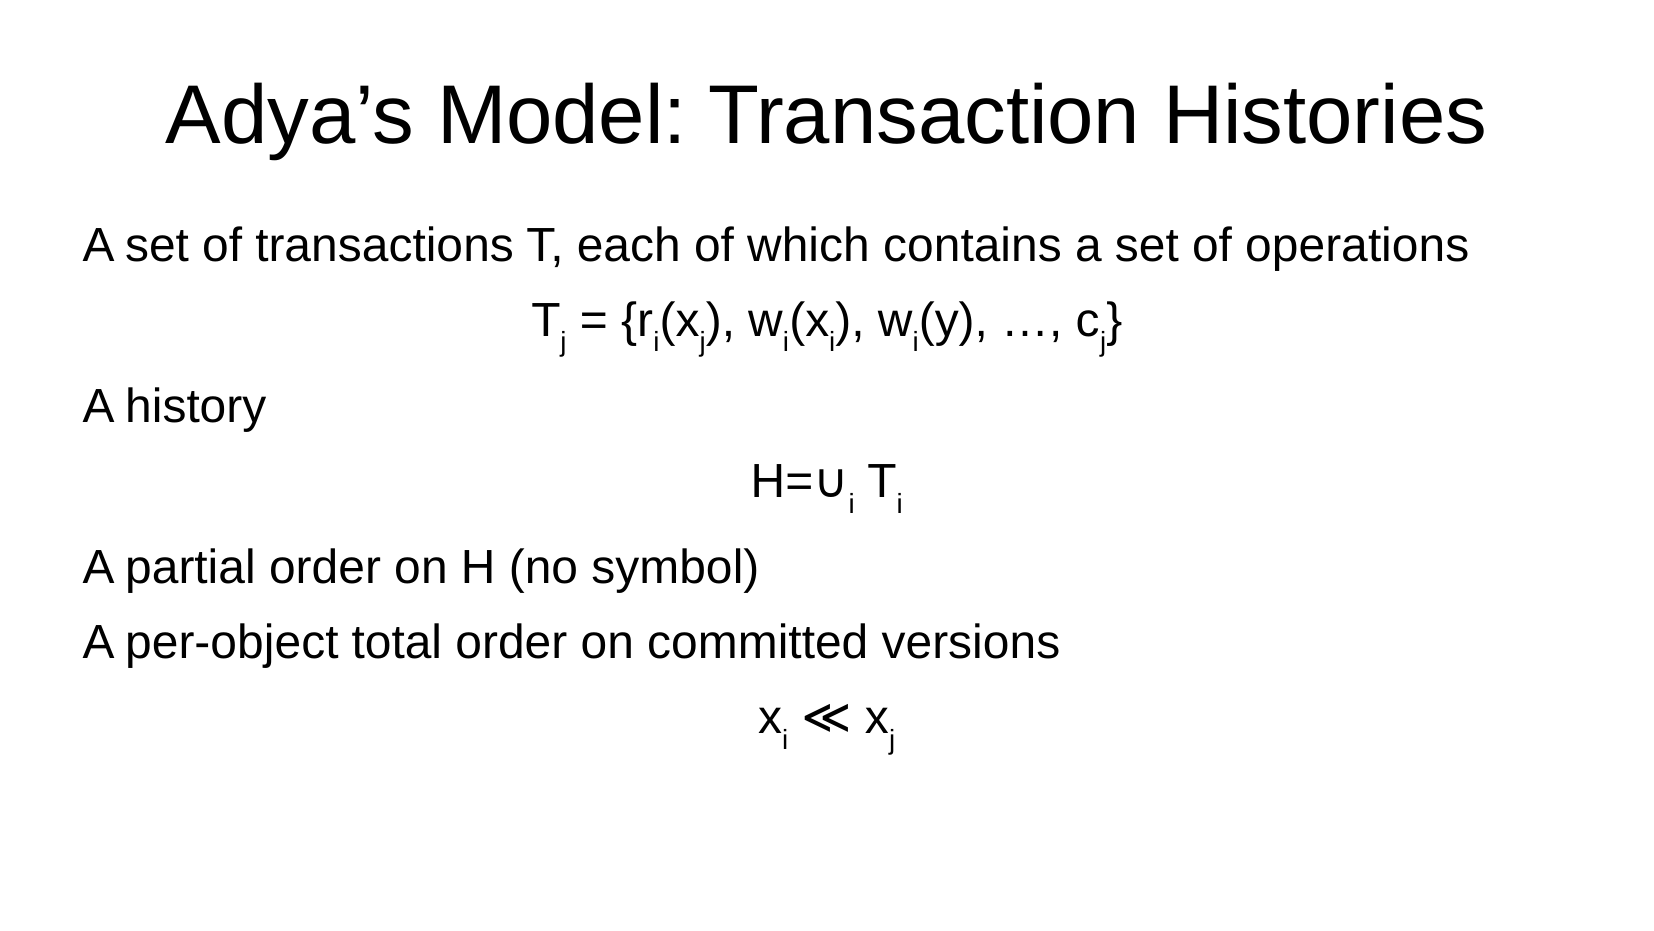

Adya’s Model: Transaction Histories
# A set of transactions T, each of which contains a set of operations
Tj = {ri(xj), wi(xi), wi(y), …, cj}
A history
H=∪i Ti
A partial order on H (no symbol)
A per-object total order on committed versions
xi ≪ xj